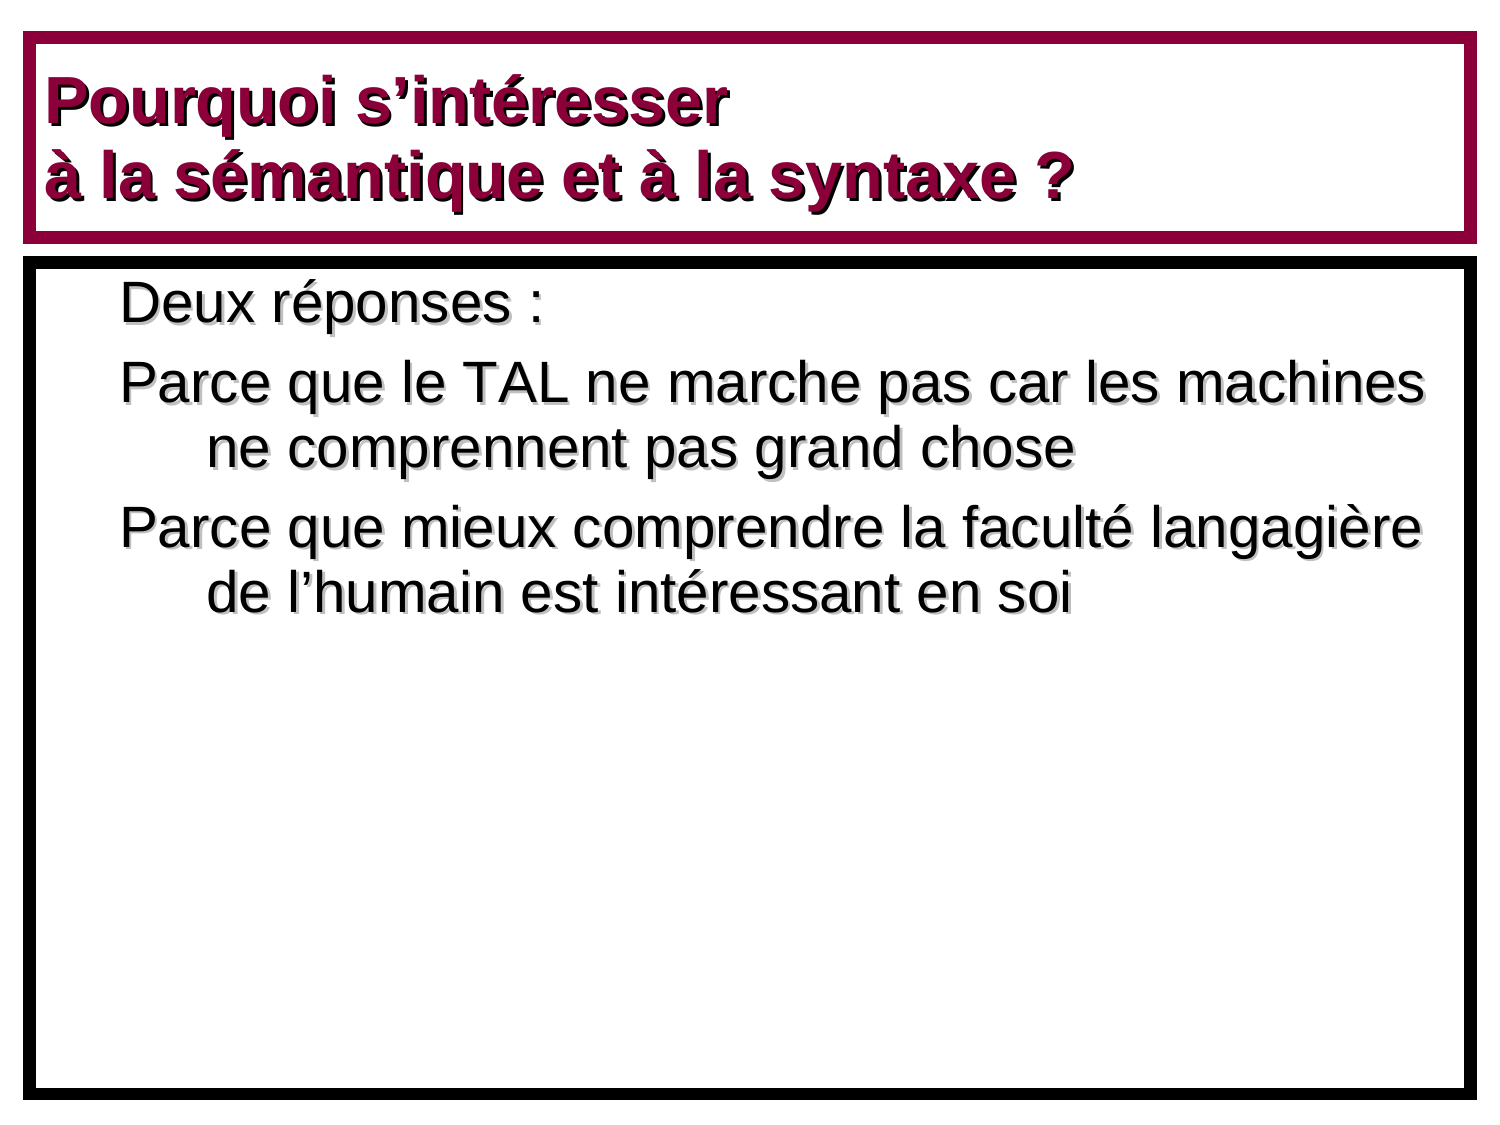

# Pourquoi s’intéresser à la sémantique et à la syntaxe ?
Deux réponses :
Parce que le TAL ne marche pas car les machines ne comprennent pas grand chose
Parce que mieux comprendre la faculté langagière de l’humain est intéressant en soi